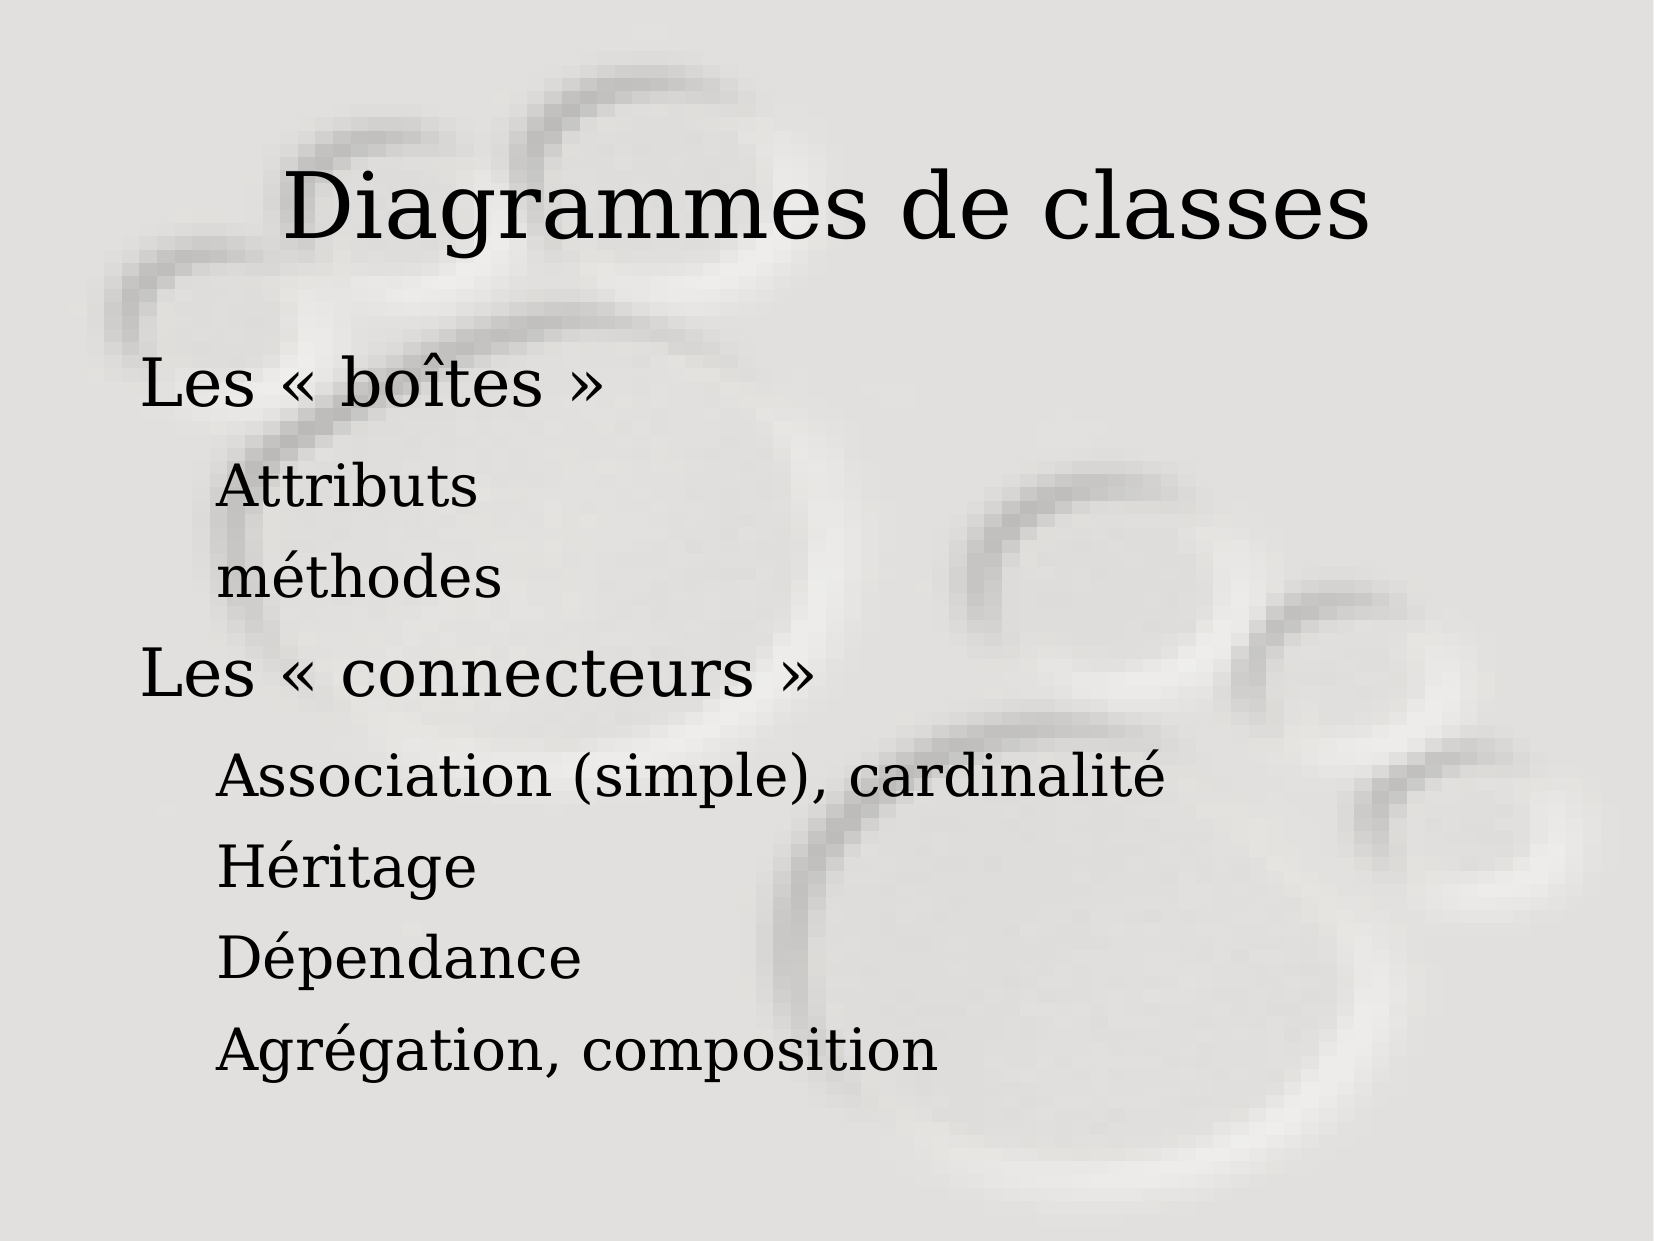

# Diagrammes de classes
Les « boîtes »
Attributs
méthodes
Les « connecteurs »
Association (simple), cardinalité
Héritage
Dépendance
Agrégation, composition